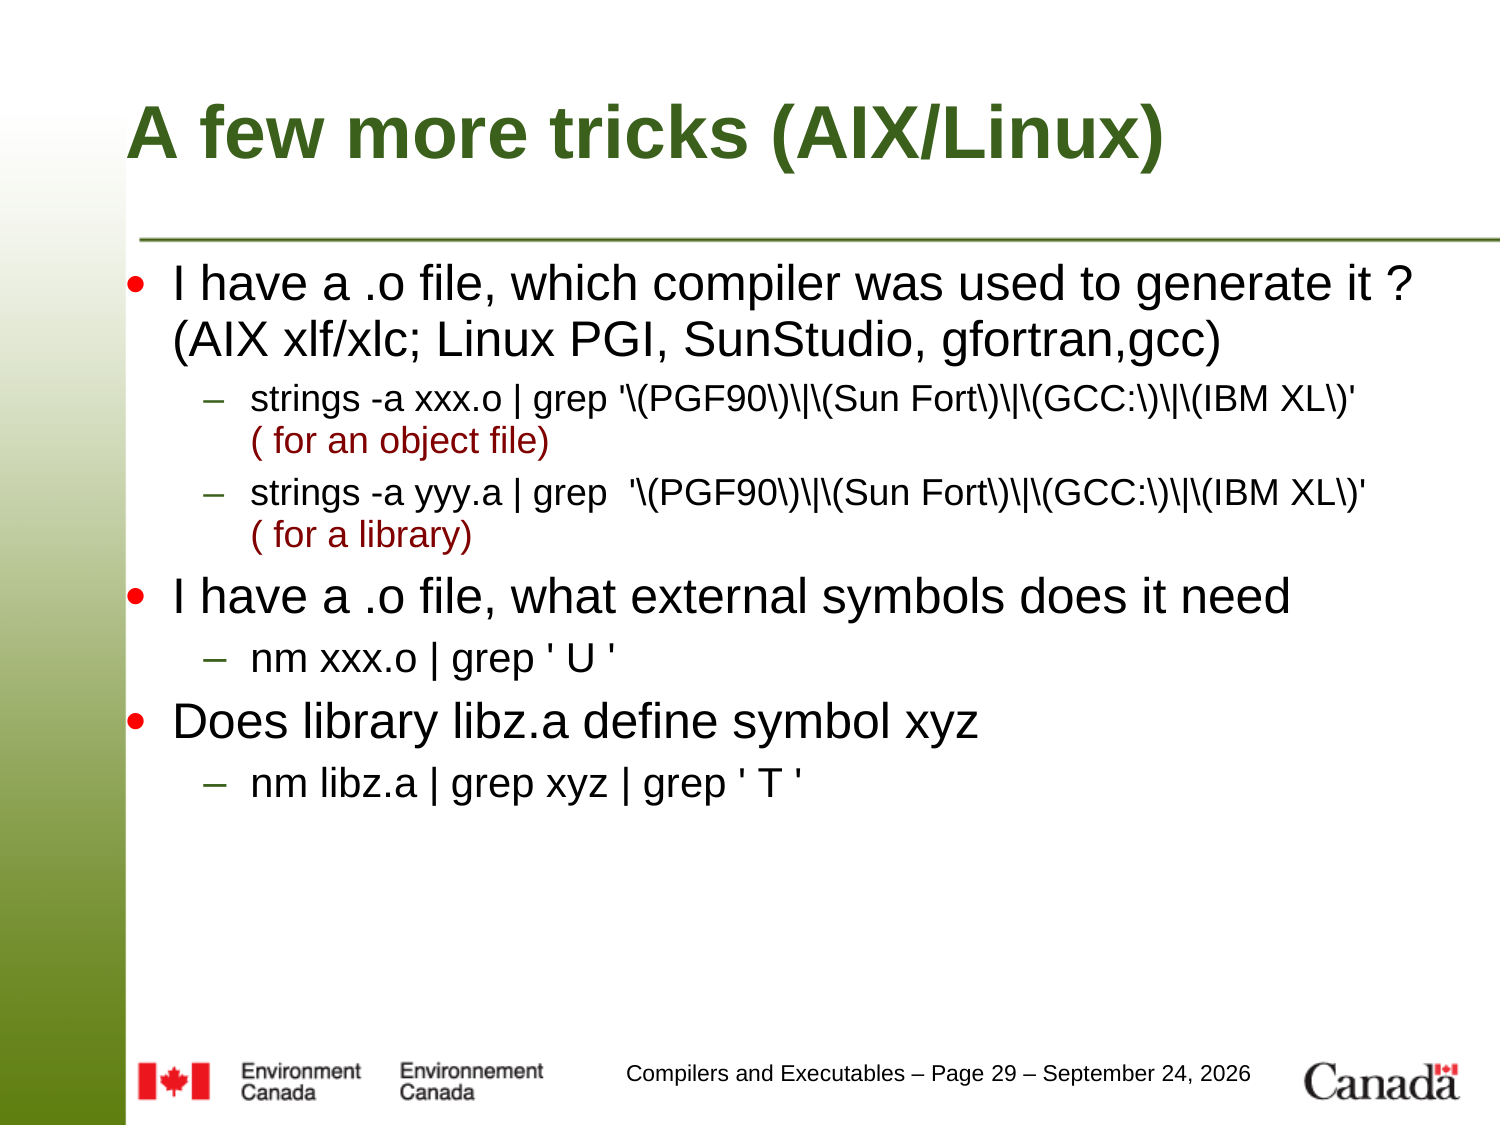

# A few more tricks (AIX/Linux)
I have a .o file, which compiler was used to generate it ? (AIX xlf/xlc; Linux PGI, SunStudio, gfortran,gcc)
strings -a xxx.o | grep '\(PGF90\)\|\(Sun Fort\)\|\(GCC:\)\|\(IBM XL\)'
( for an object file)
strings -a yyy.a | grep '\(PGF90\)\|\(Sun Fort\)\|\(GCC:\)\|\(IBM XL\)'
( for a library)
I have a .o file, what external symbols does it need
nm xxx.o | grep ' U '
Does library libz.a define symbol xyz
nm libz.a | grep xyz | grep ' T '